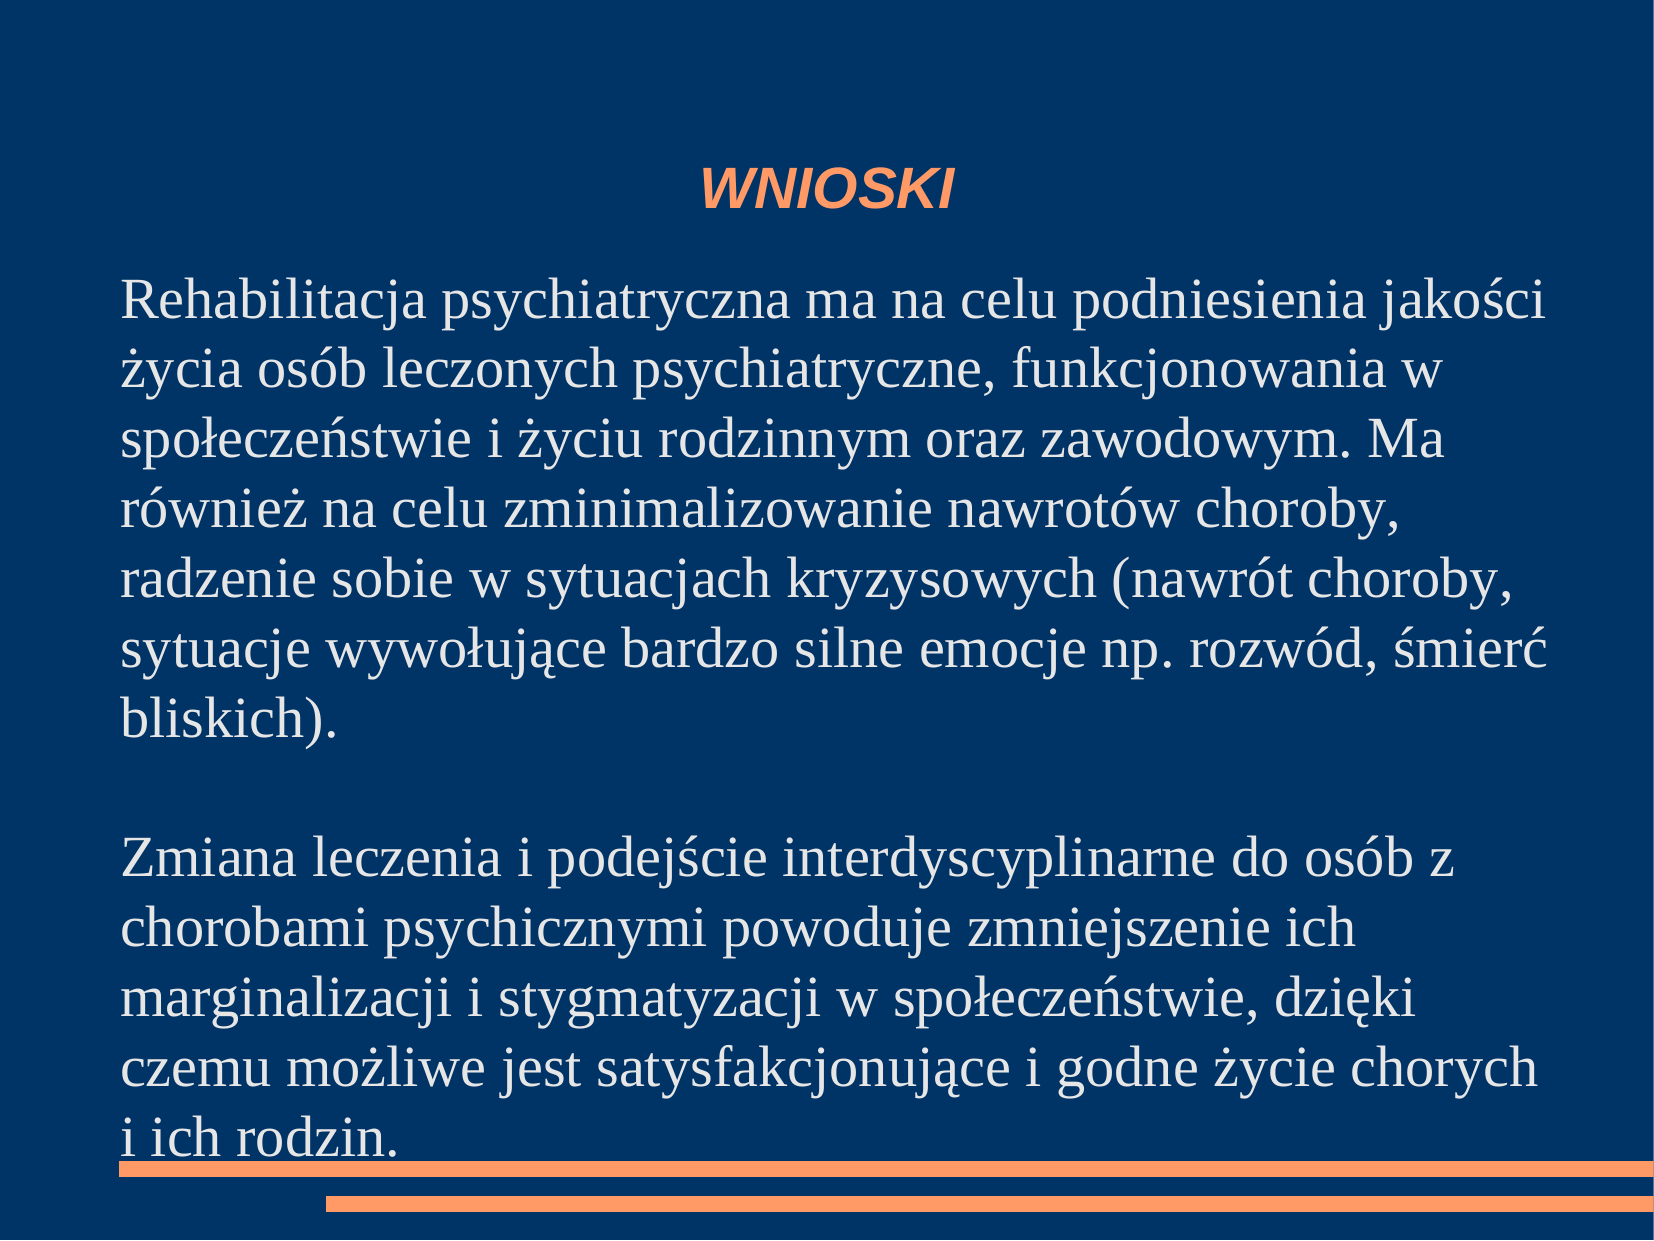

# WNIOSKI
Rehabilitacja psychiatryczna ma na celu podniesienia jakości życia osób leczonych psychiatryczne, funkcjonowania w społeczeństwie i życiu rodzinnym oraz zawodowym. Ma również na celu zminimalizowanie nawrotów choroby, radzenie sobie w sytuacjach kryzysowych (nawrót choroby, sytuacje wywołujące bardzo silne emocje np. rozwód, śmierć bliskich).
Zmiana leczenia i podejście interdyscyplinarne do osób z chorobami psychicznymi powoduje zmniejszenie ich marginalizacji i stygmatyzacji w społeczeństwie, dzięki czemu możliwe jest satysfakcjonujące i godne życie chorych i ich rodzin.